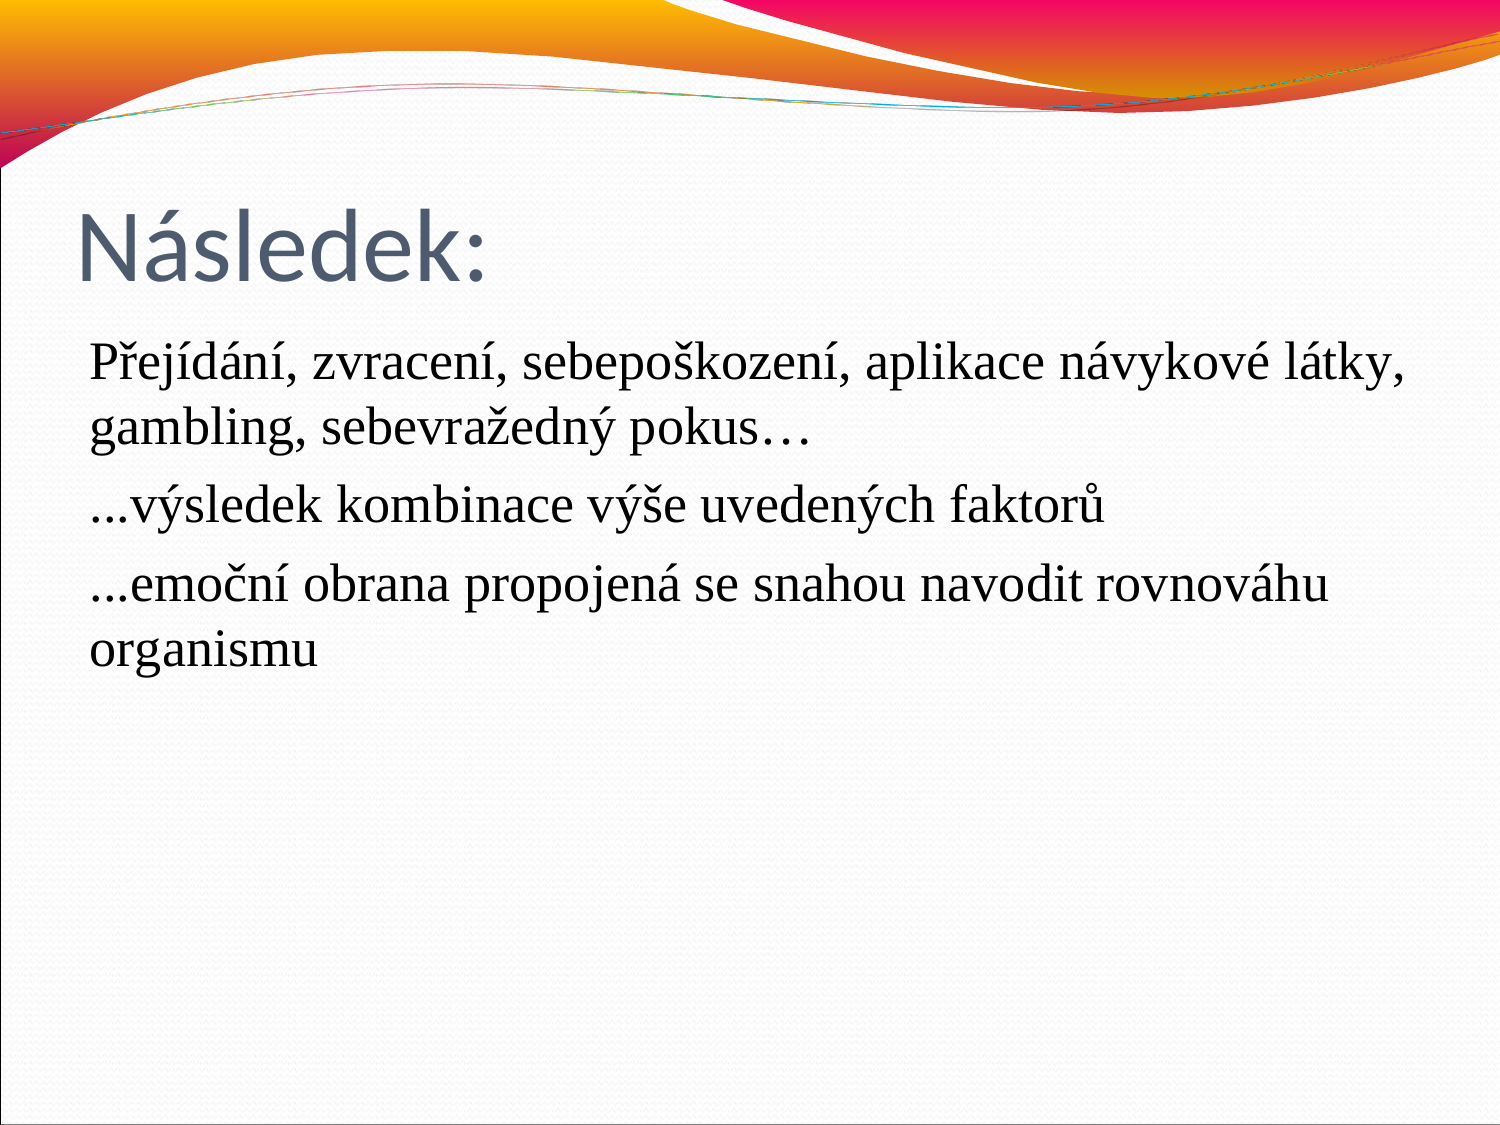

# Následek:
Přejídání, zvracení, sebepoškození, aplikace návykové látky, gambling, sebevražedný pokus…
...výsledek kombinace výše uvedených faktorů
...emoční obrana propojená se snahou navodit rovnováhu organismu